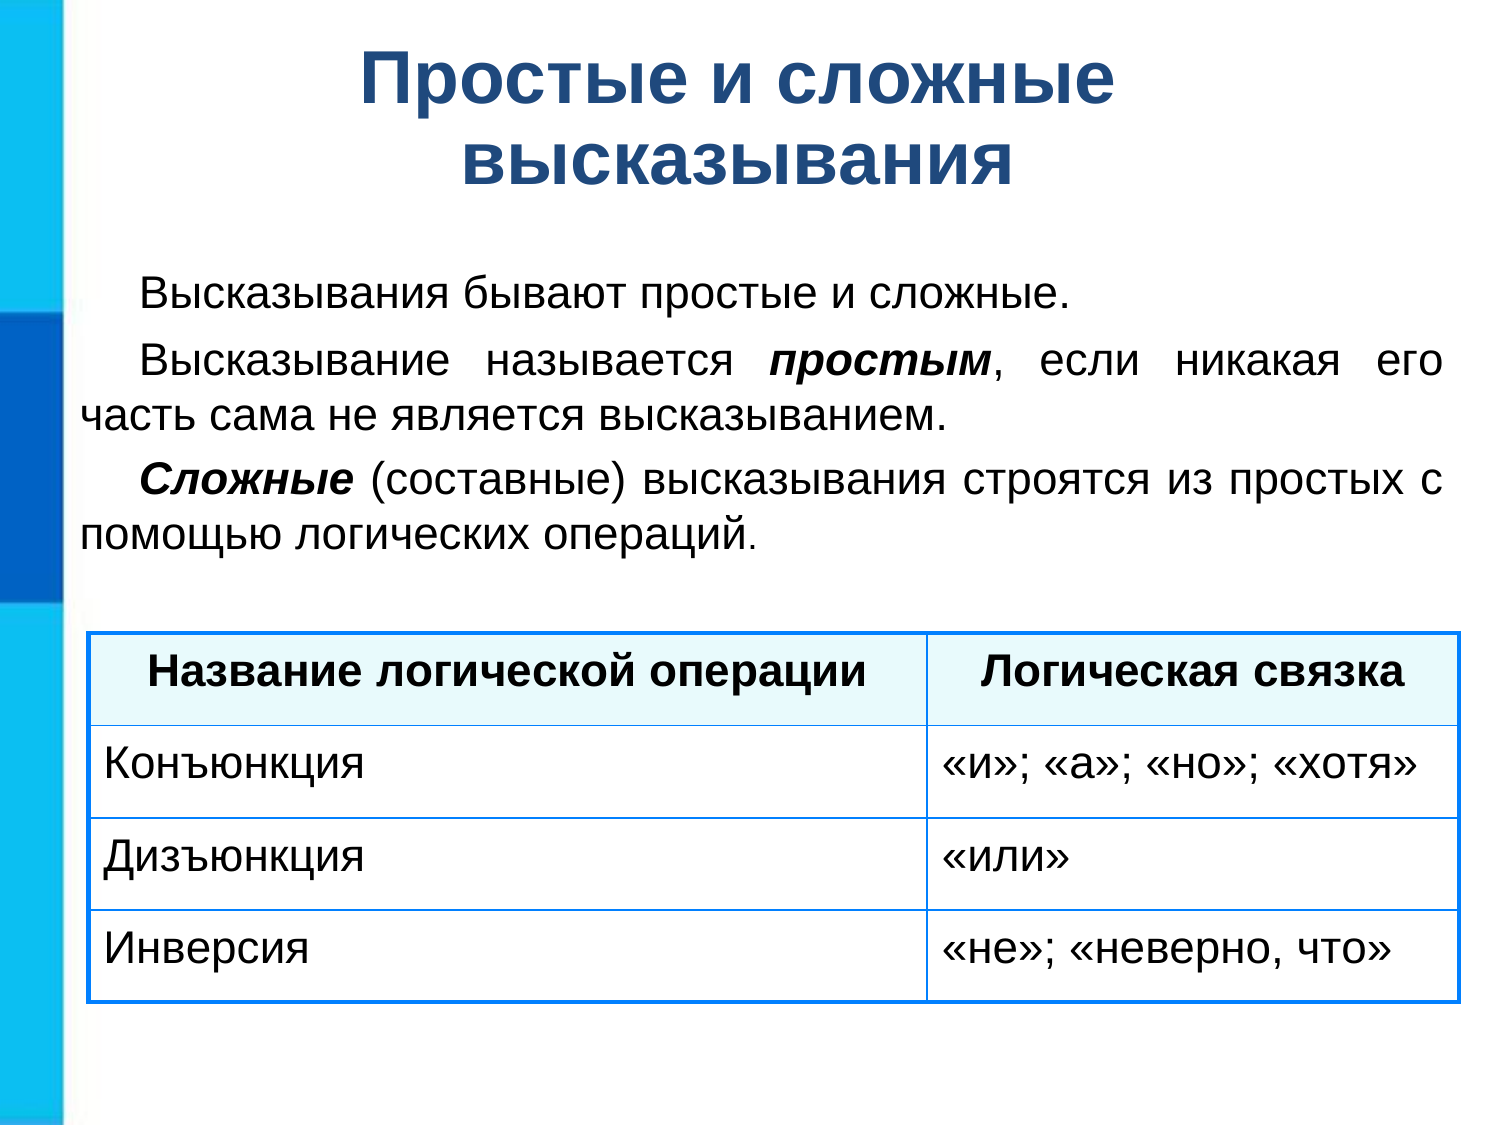

Простые и сложные высказывания
Высказывания бывают простые и сложные.
Высказывание называется простым, если никакая его часть сама не является высказыванием.
Сложные (составные) высказывания строятся из простых с помощью логических операций.
| Название логической операции | Логическая связка |
| --- | --- |
| Конъюнкция | «и»; «а»; «но»; «хотя» |
| Дизъюнкция | «или» |
| Инверсия | «не»; «неверно, что» |